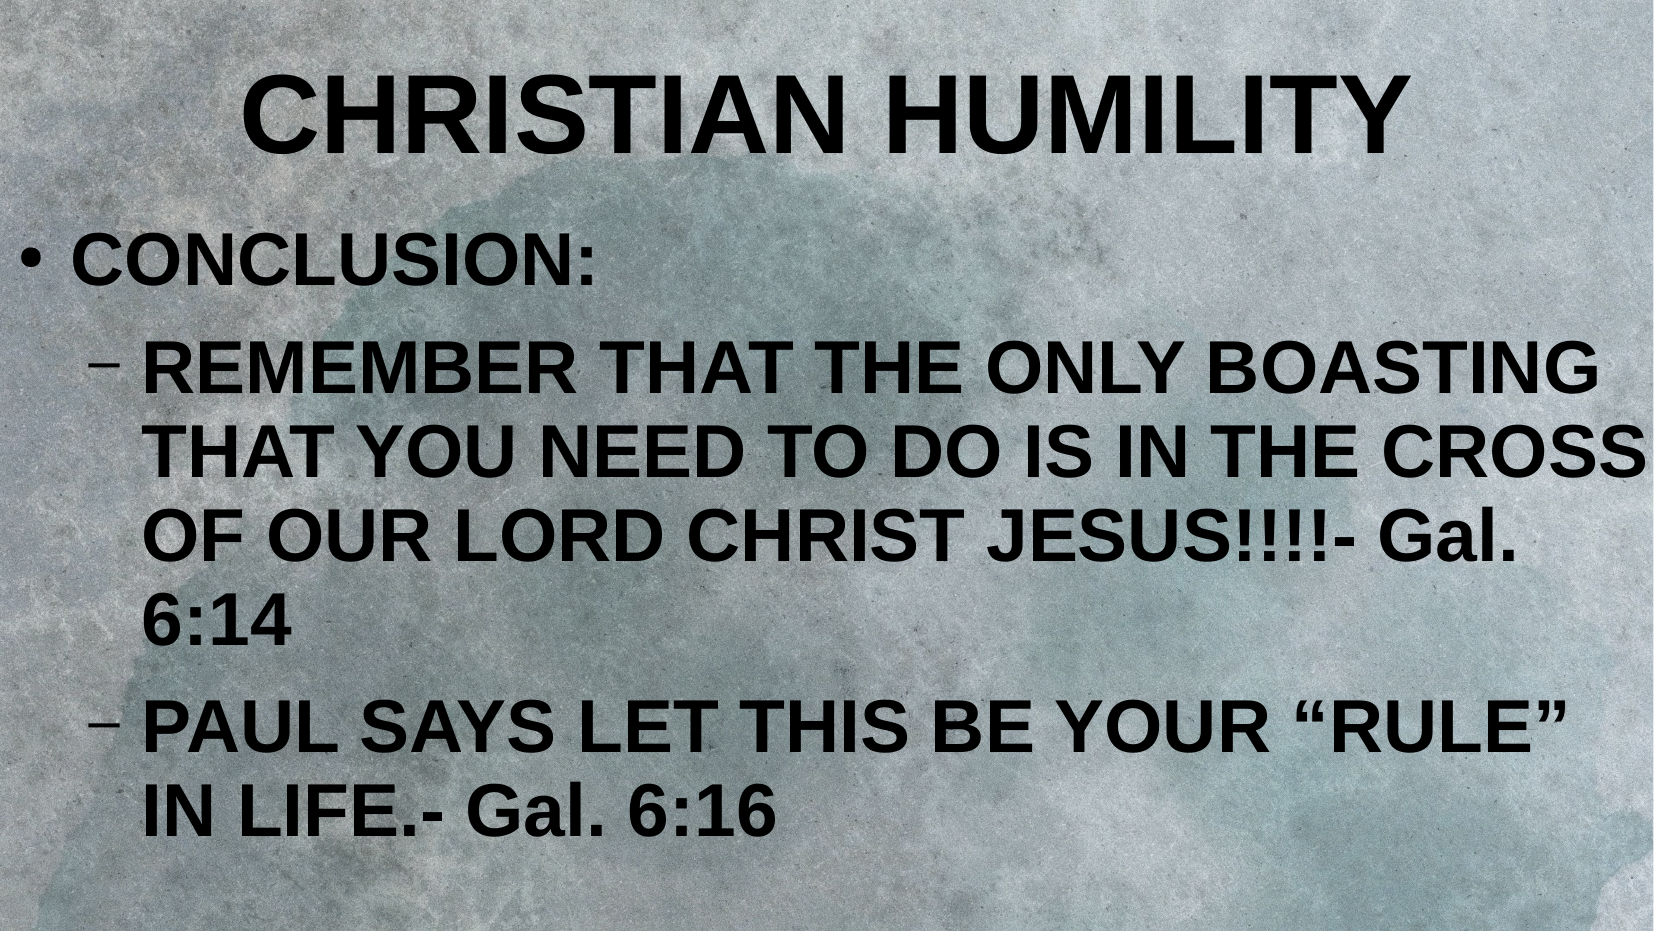

# CHRISTIAN HUMILITY
CONCLUSION:
REMEMBER THAT THE ONLY BOASTING THAT YOU NEED TO DO IS IN THE CROSS OF OUR LORD CHRIST JESUS!!!!- Gal. 6:14
PAUL SAYS LET THIS BE YOUR “RULE” IN LIFE.- Gal. 6:16